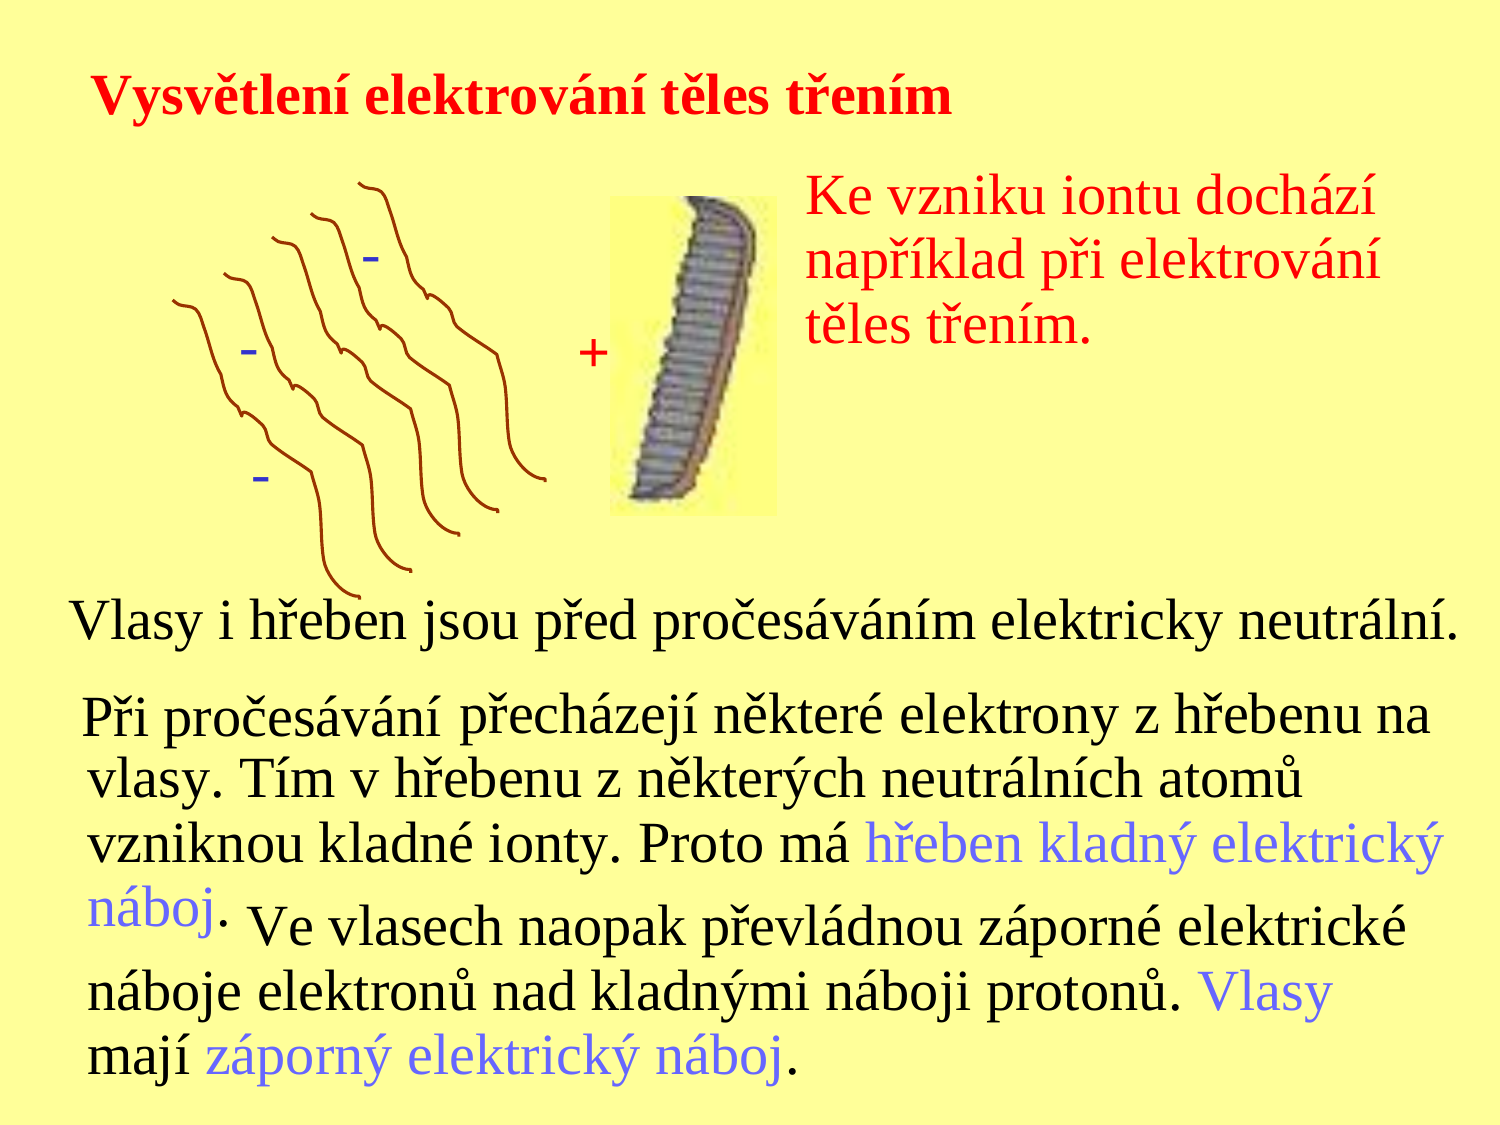

Vysvětlení elektrování těles třením
Ke vzniku iontu dochází
například při elektrování
těles třením.
-
-
+
-
Vlasy i hřeben jsou před pročesáváním elektricky neutrální.
		 přecházejí některé elektrony z hřebenu na
vlasy. Tím v hřebenu z některých neutrálních atomů
vzniknou kladné ionty. Proto má hřeben kladný elektrický
náboj.
Při pročesávání
 Ve vlasech naopak převládnou záporné elektrické
náboje elektronů nad kladnými náboji protonů. Vlasy
mají záporný elektrický náboj.